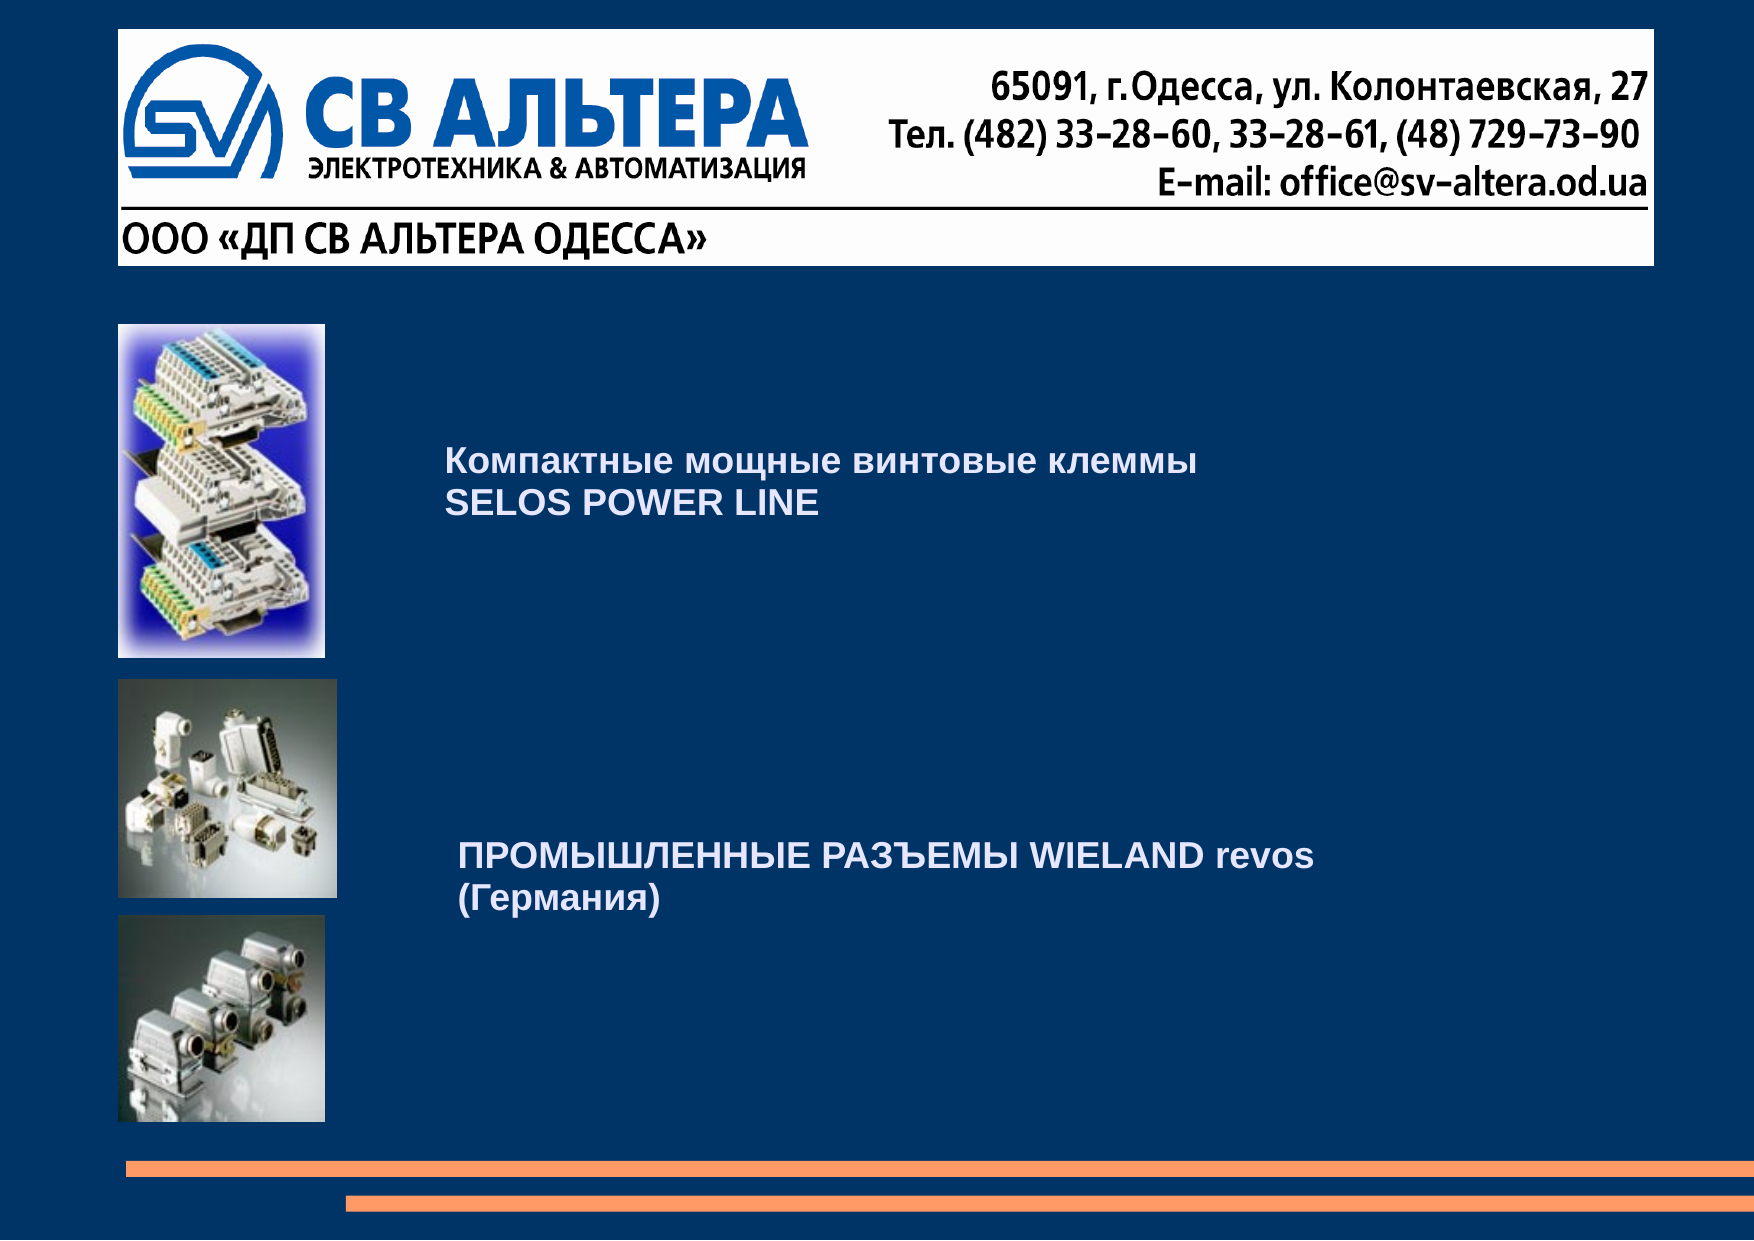

#
Компактные мощные винтовые клеммы
SELOS POWER LINE
ПРОМЫШЛЕННЫЕ РАЗЪЕМЫ WIELAND revos (Германия)